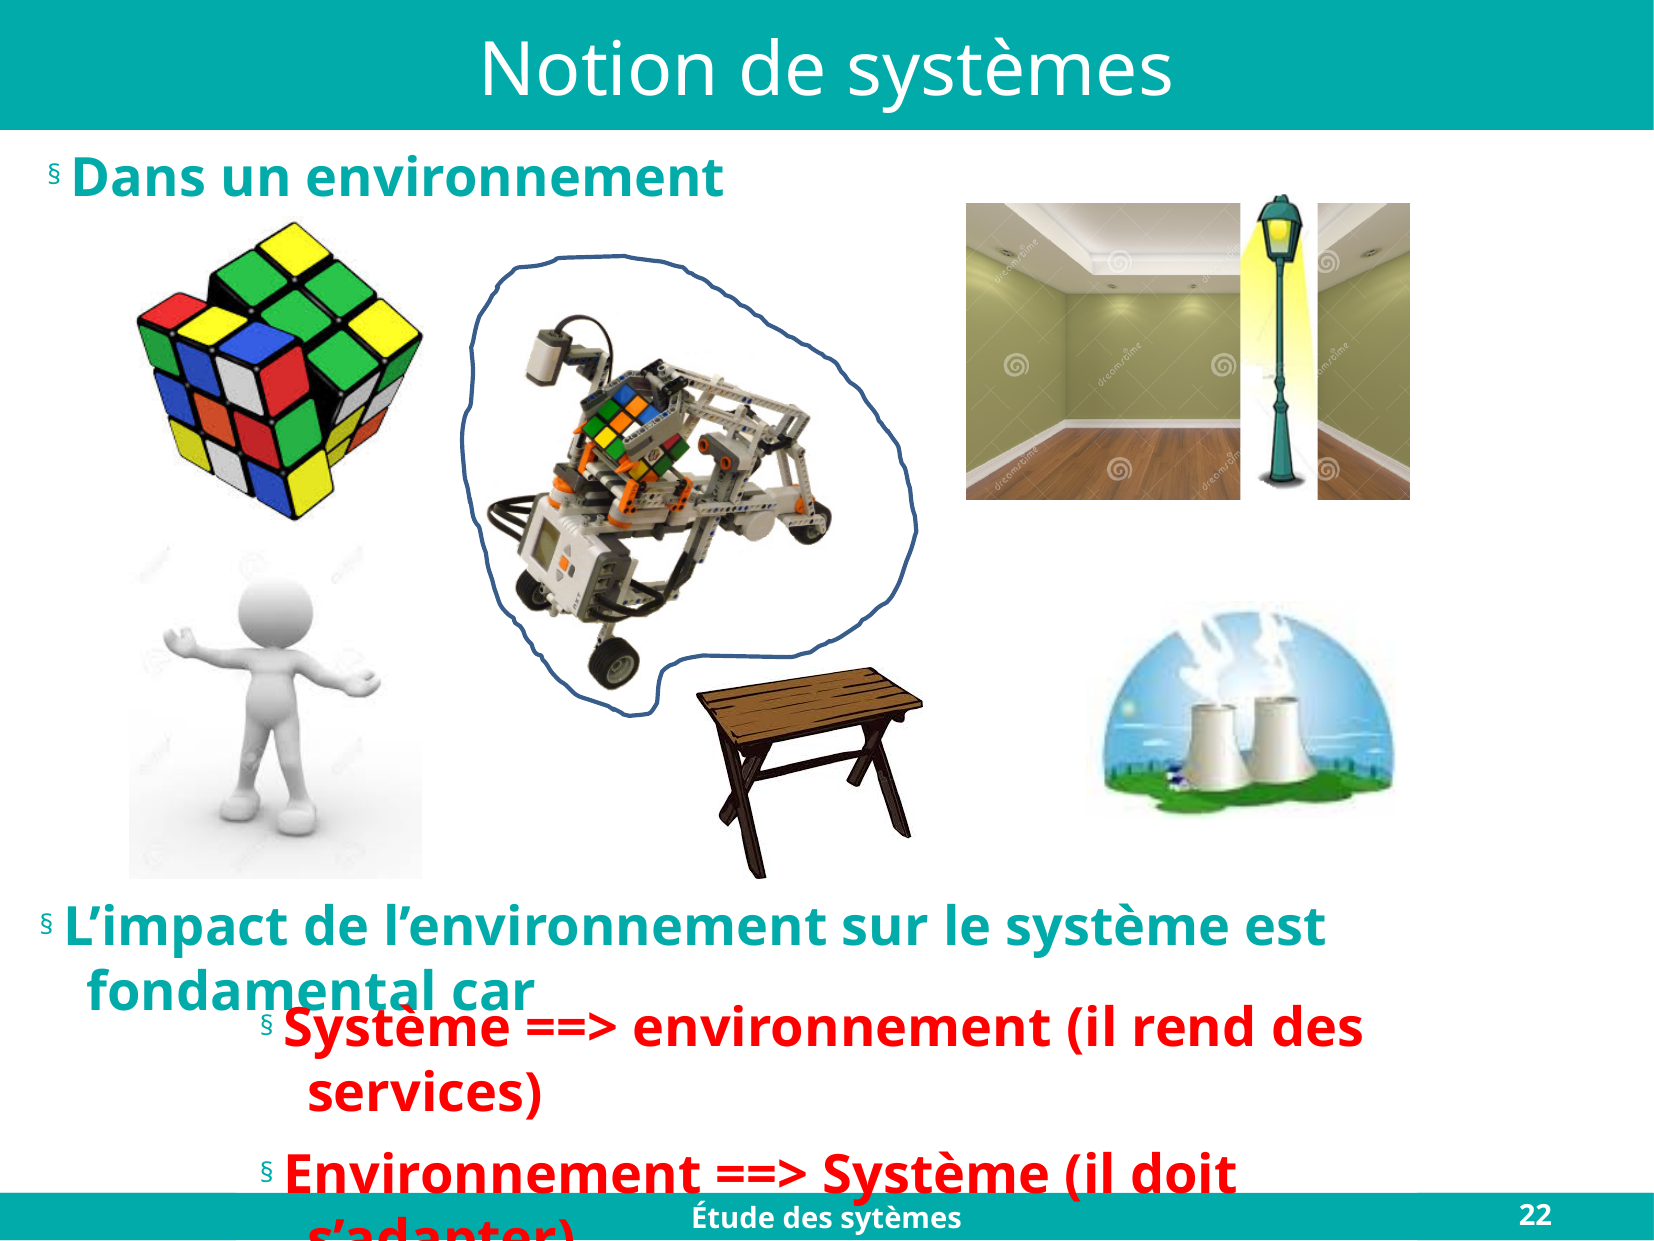

# Notion de systèmes
Dans un environnement
L’impact de l’environnement sur le système est fondamental car
Système ==> environnement (il rend des services)
Environnement ==> Système (il doit s’adapter)
Étude des sytèmes